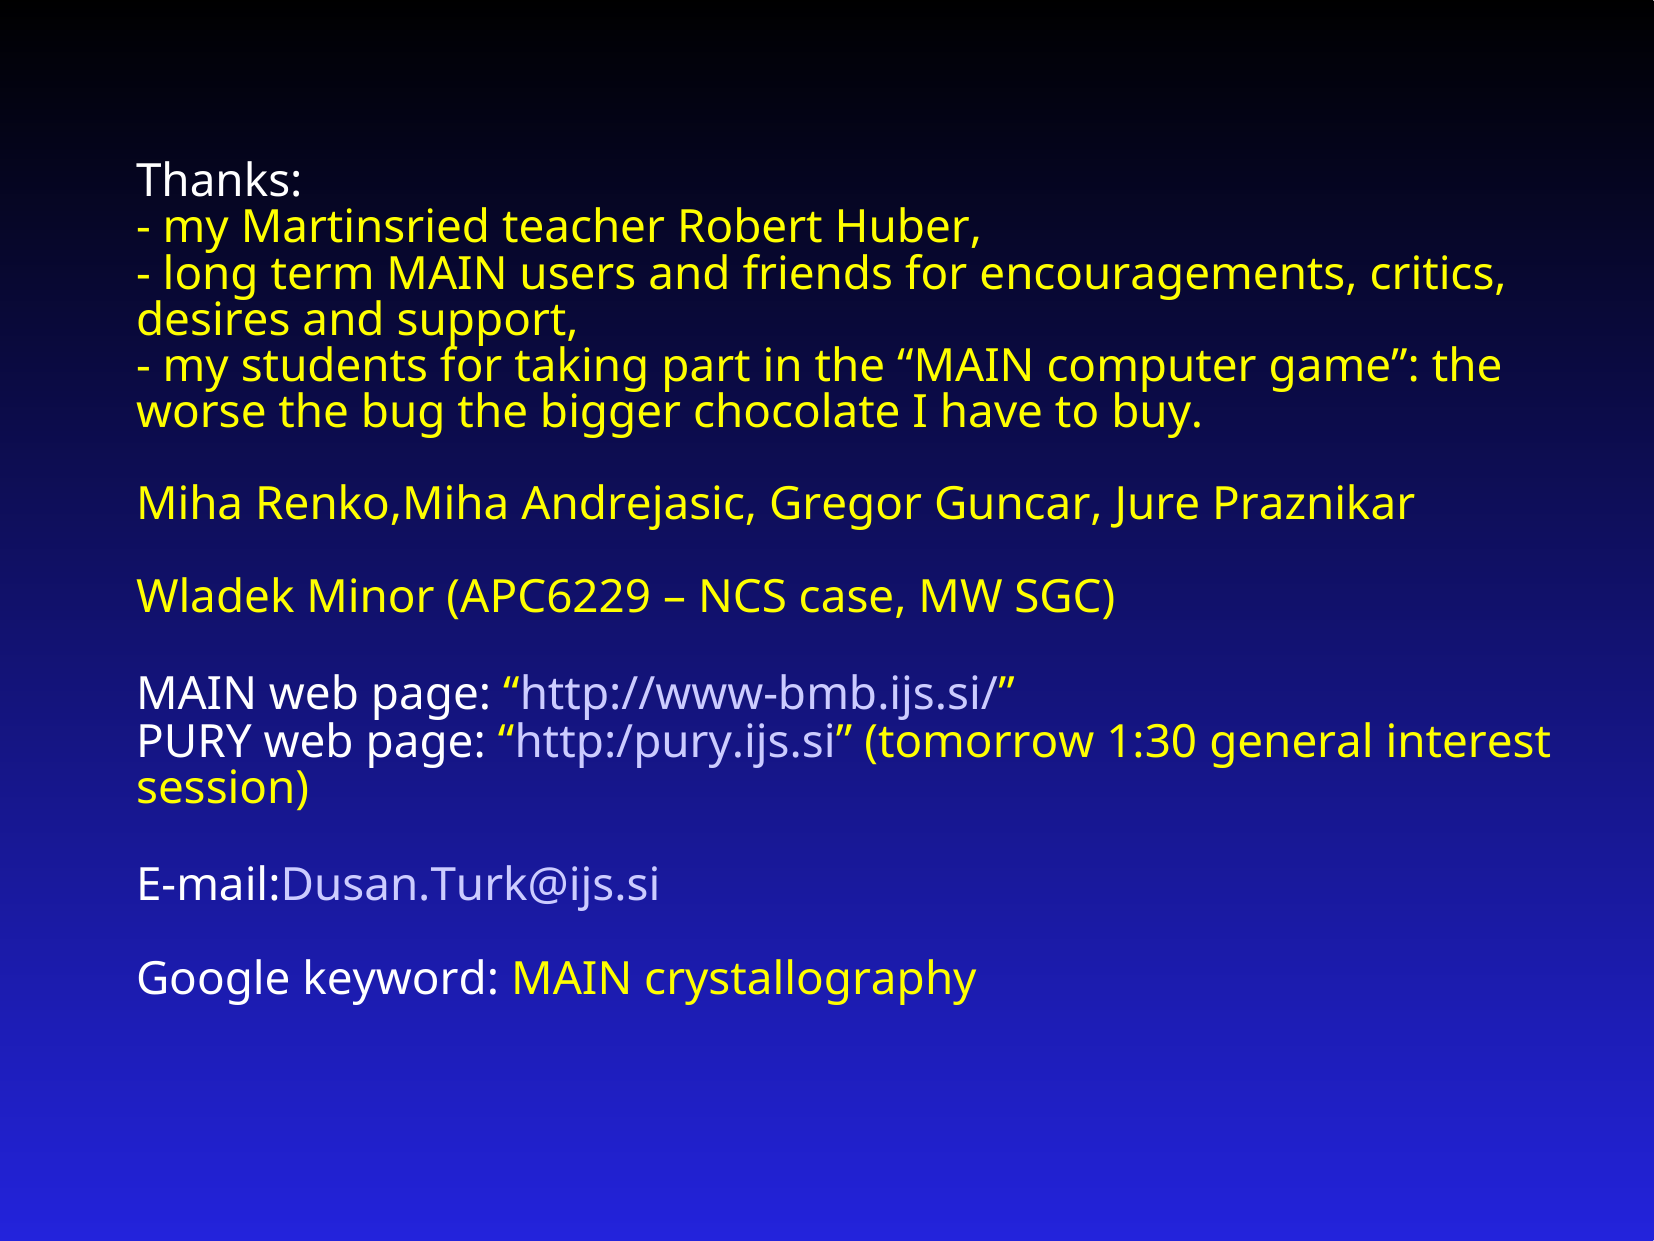

Thanks:
- my Martinsried teacher Robert Huber,
- long term MAIN users and friends for encouragements, critics, desires and support,
- my students for taking part in the “MAIN computer game”: the worse the bug the bigger chocolate I have to buy.
Miha Renko,Miha Andrejasic, Gregor Guncar, Jure Praznikar
Wladek Minor (APC6229 – NCS case, MW SGC)
MAIN web page: “http://www-bmb.ijs.si/”
PURY web page: “http:/pury.ijs.si” (tomorrow 1:30 general interest session)
E-mail:Dusan.Turk@ijs.si
Google keyword: MAIN crystallography